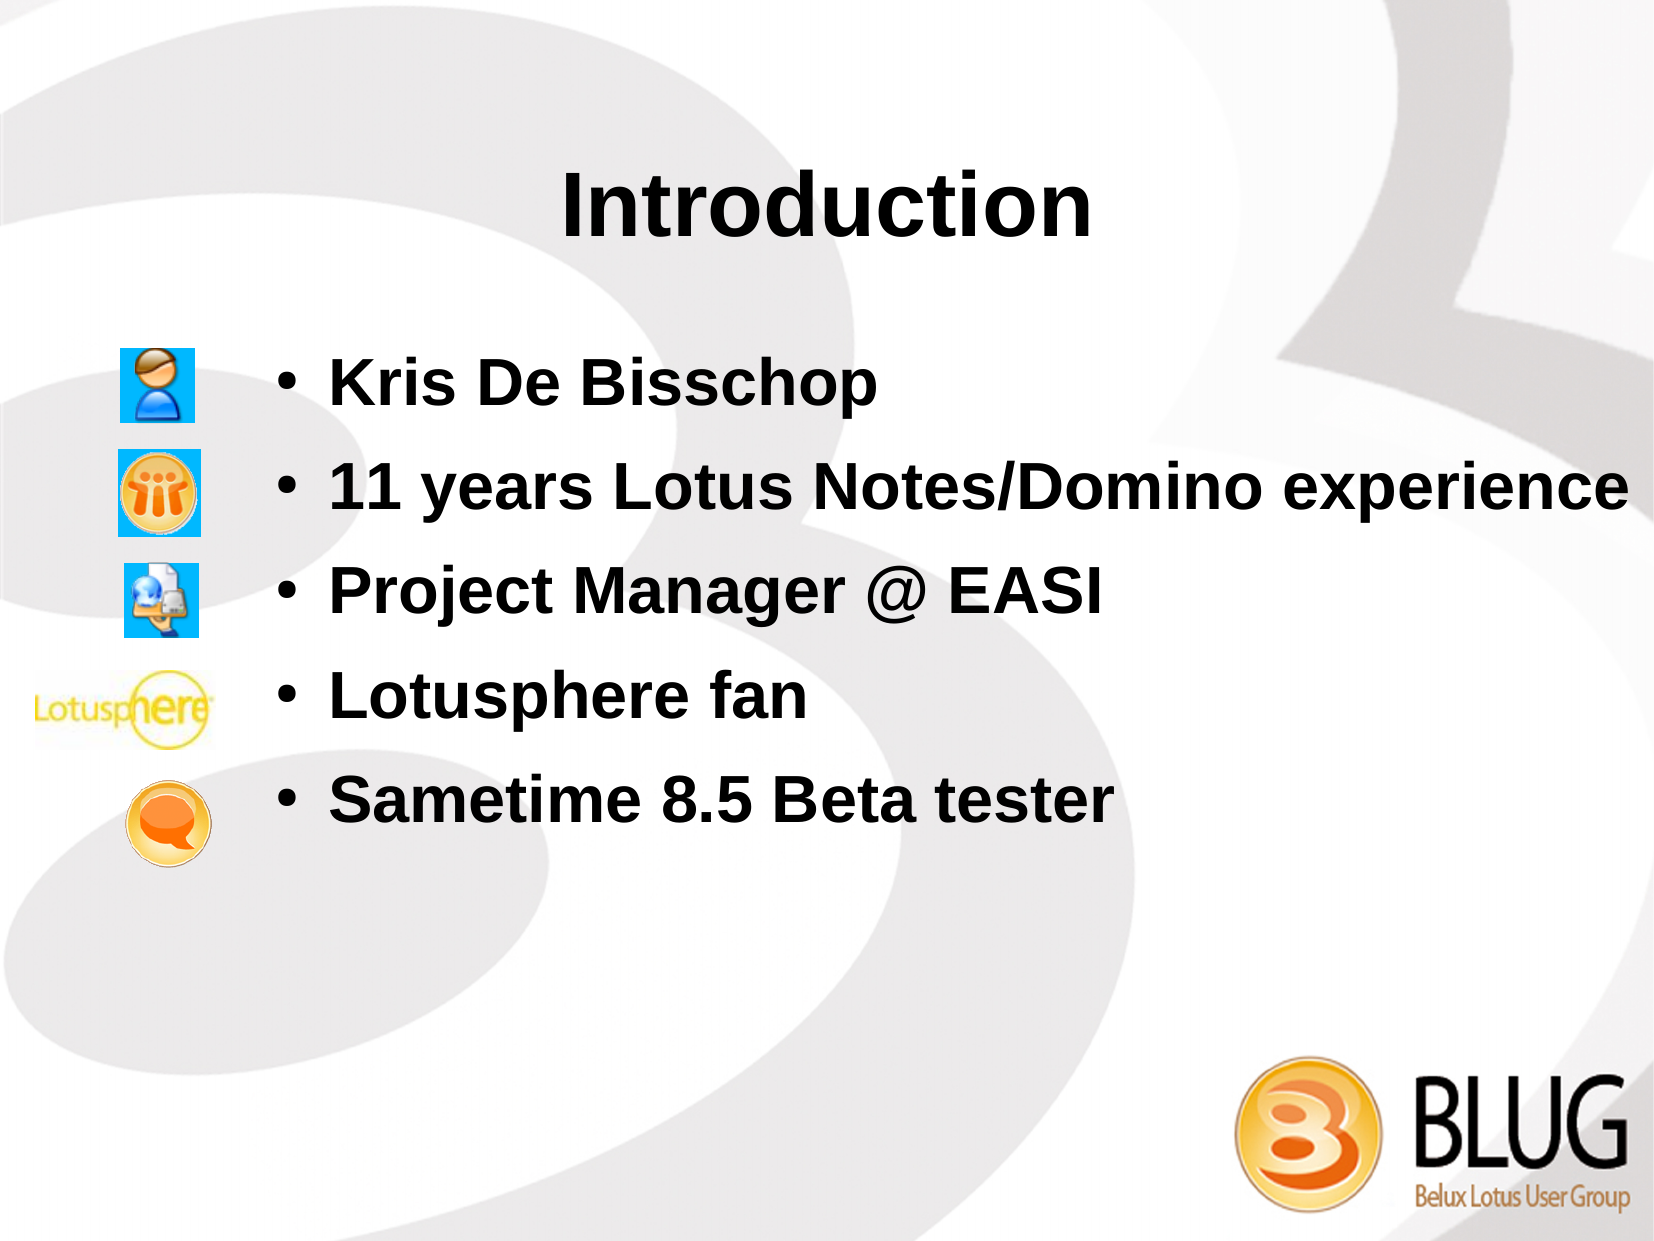

# Introduction
Kris De Bisschop
11 years Lotus Notes/Domino experience
Project Manager @ EASI
Lotusphere fan
Sametime 8.5 Beta tester